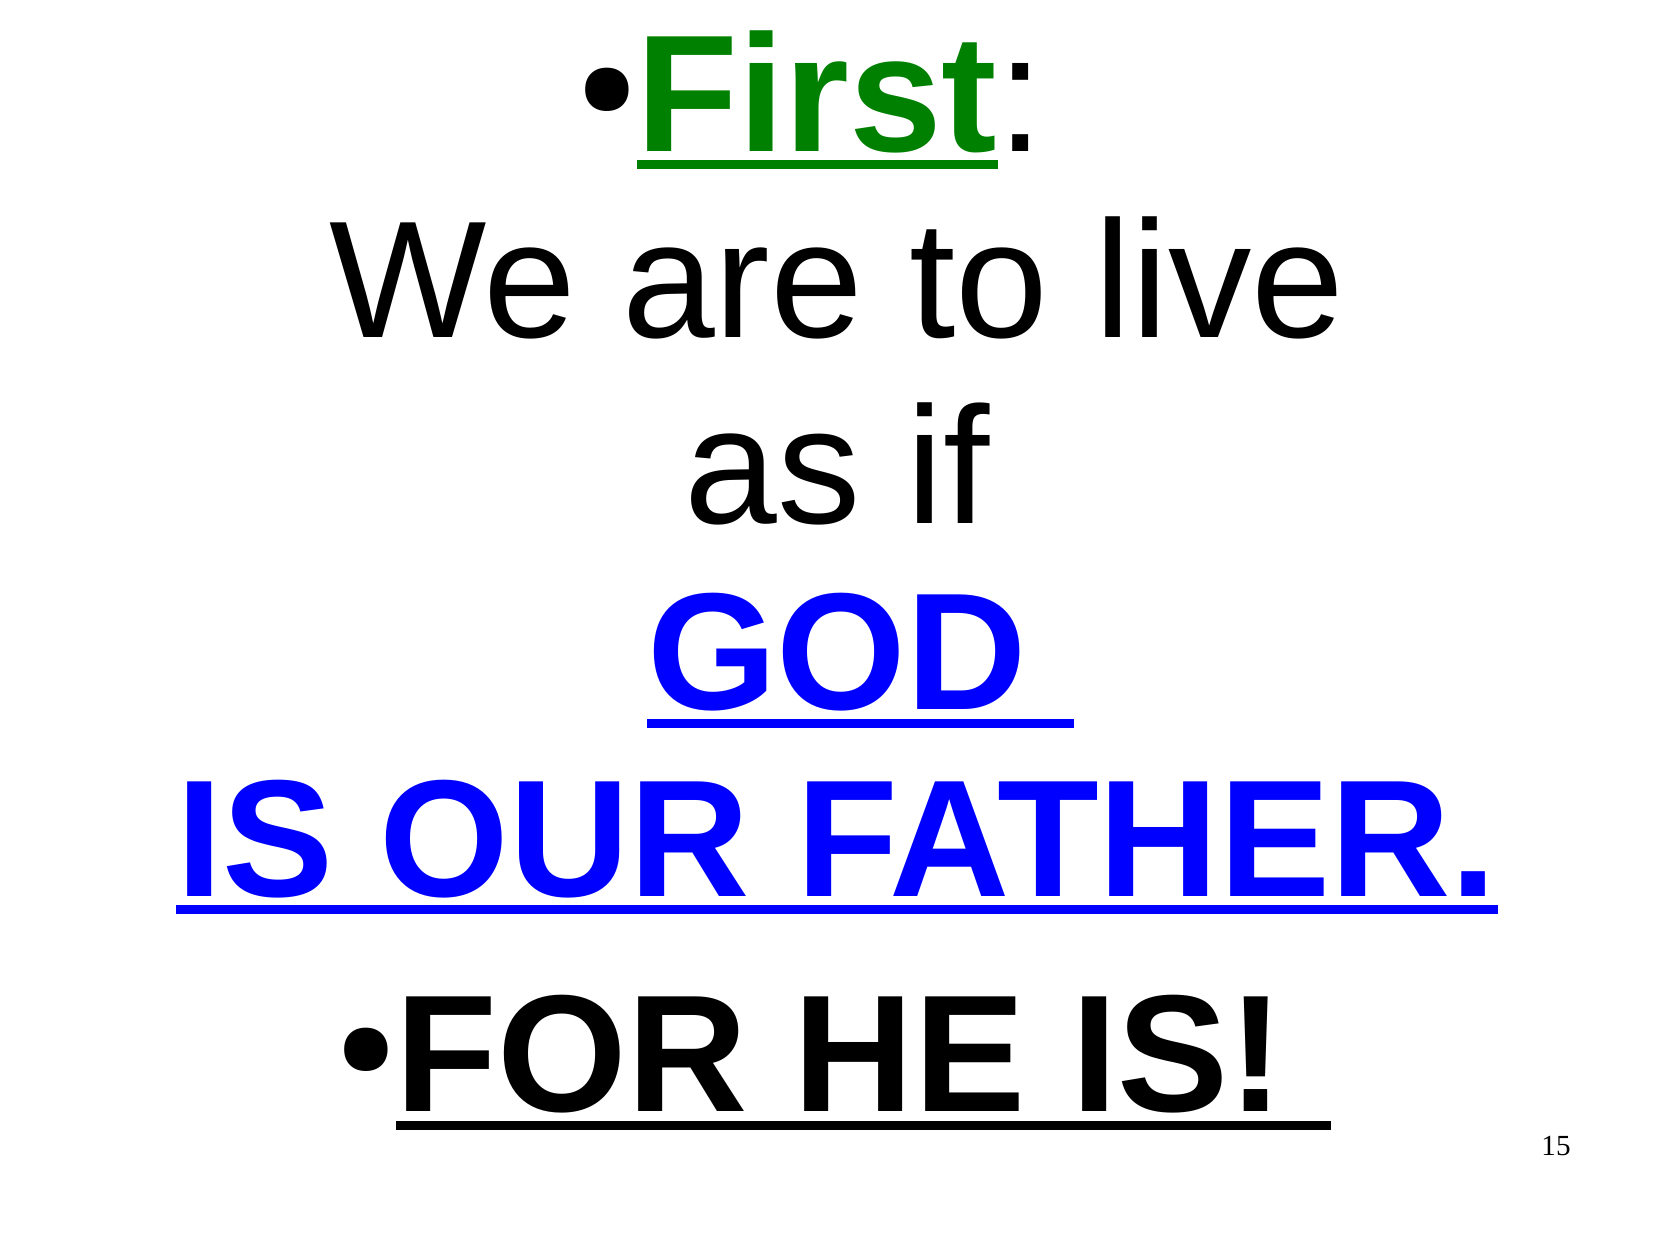

# First: We are to live as if  GOD IS OUR FATHER.
FOR HE IS!
15